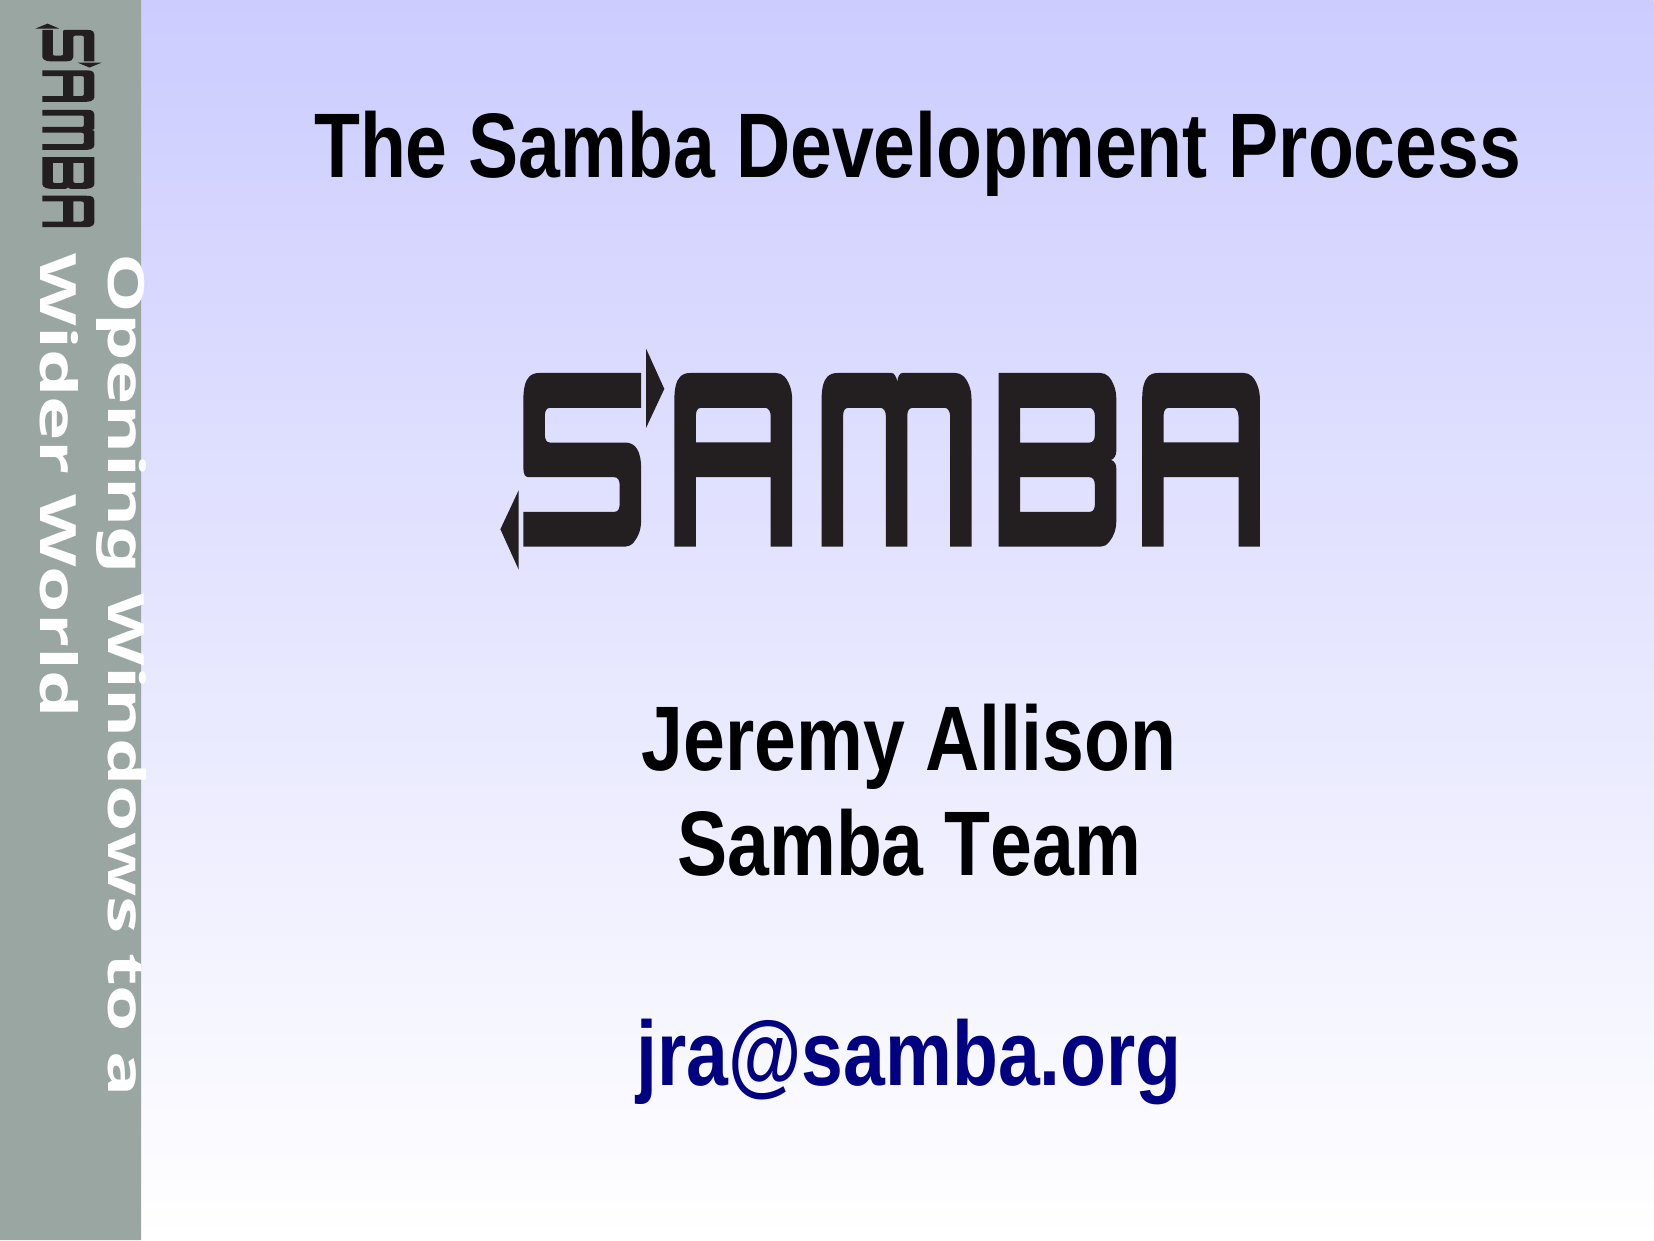

# The Samba Development Process
Jeremy Allison
Samba Team
jra@samba.org